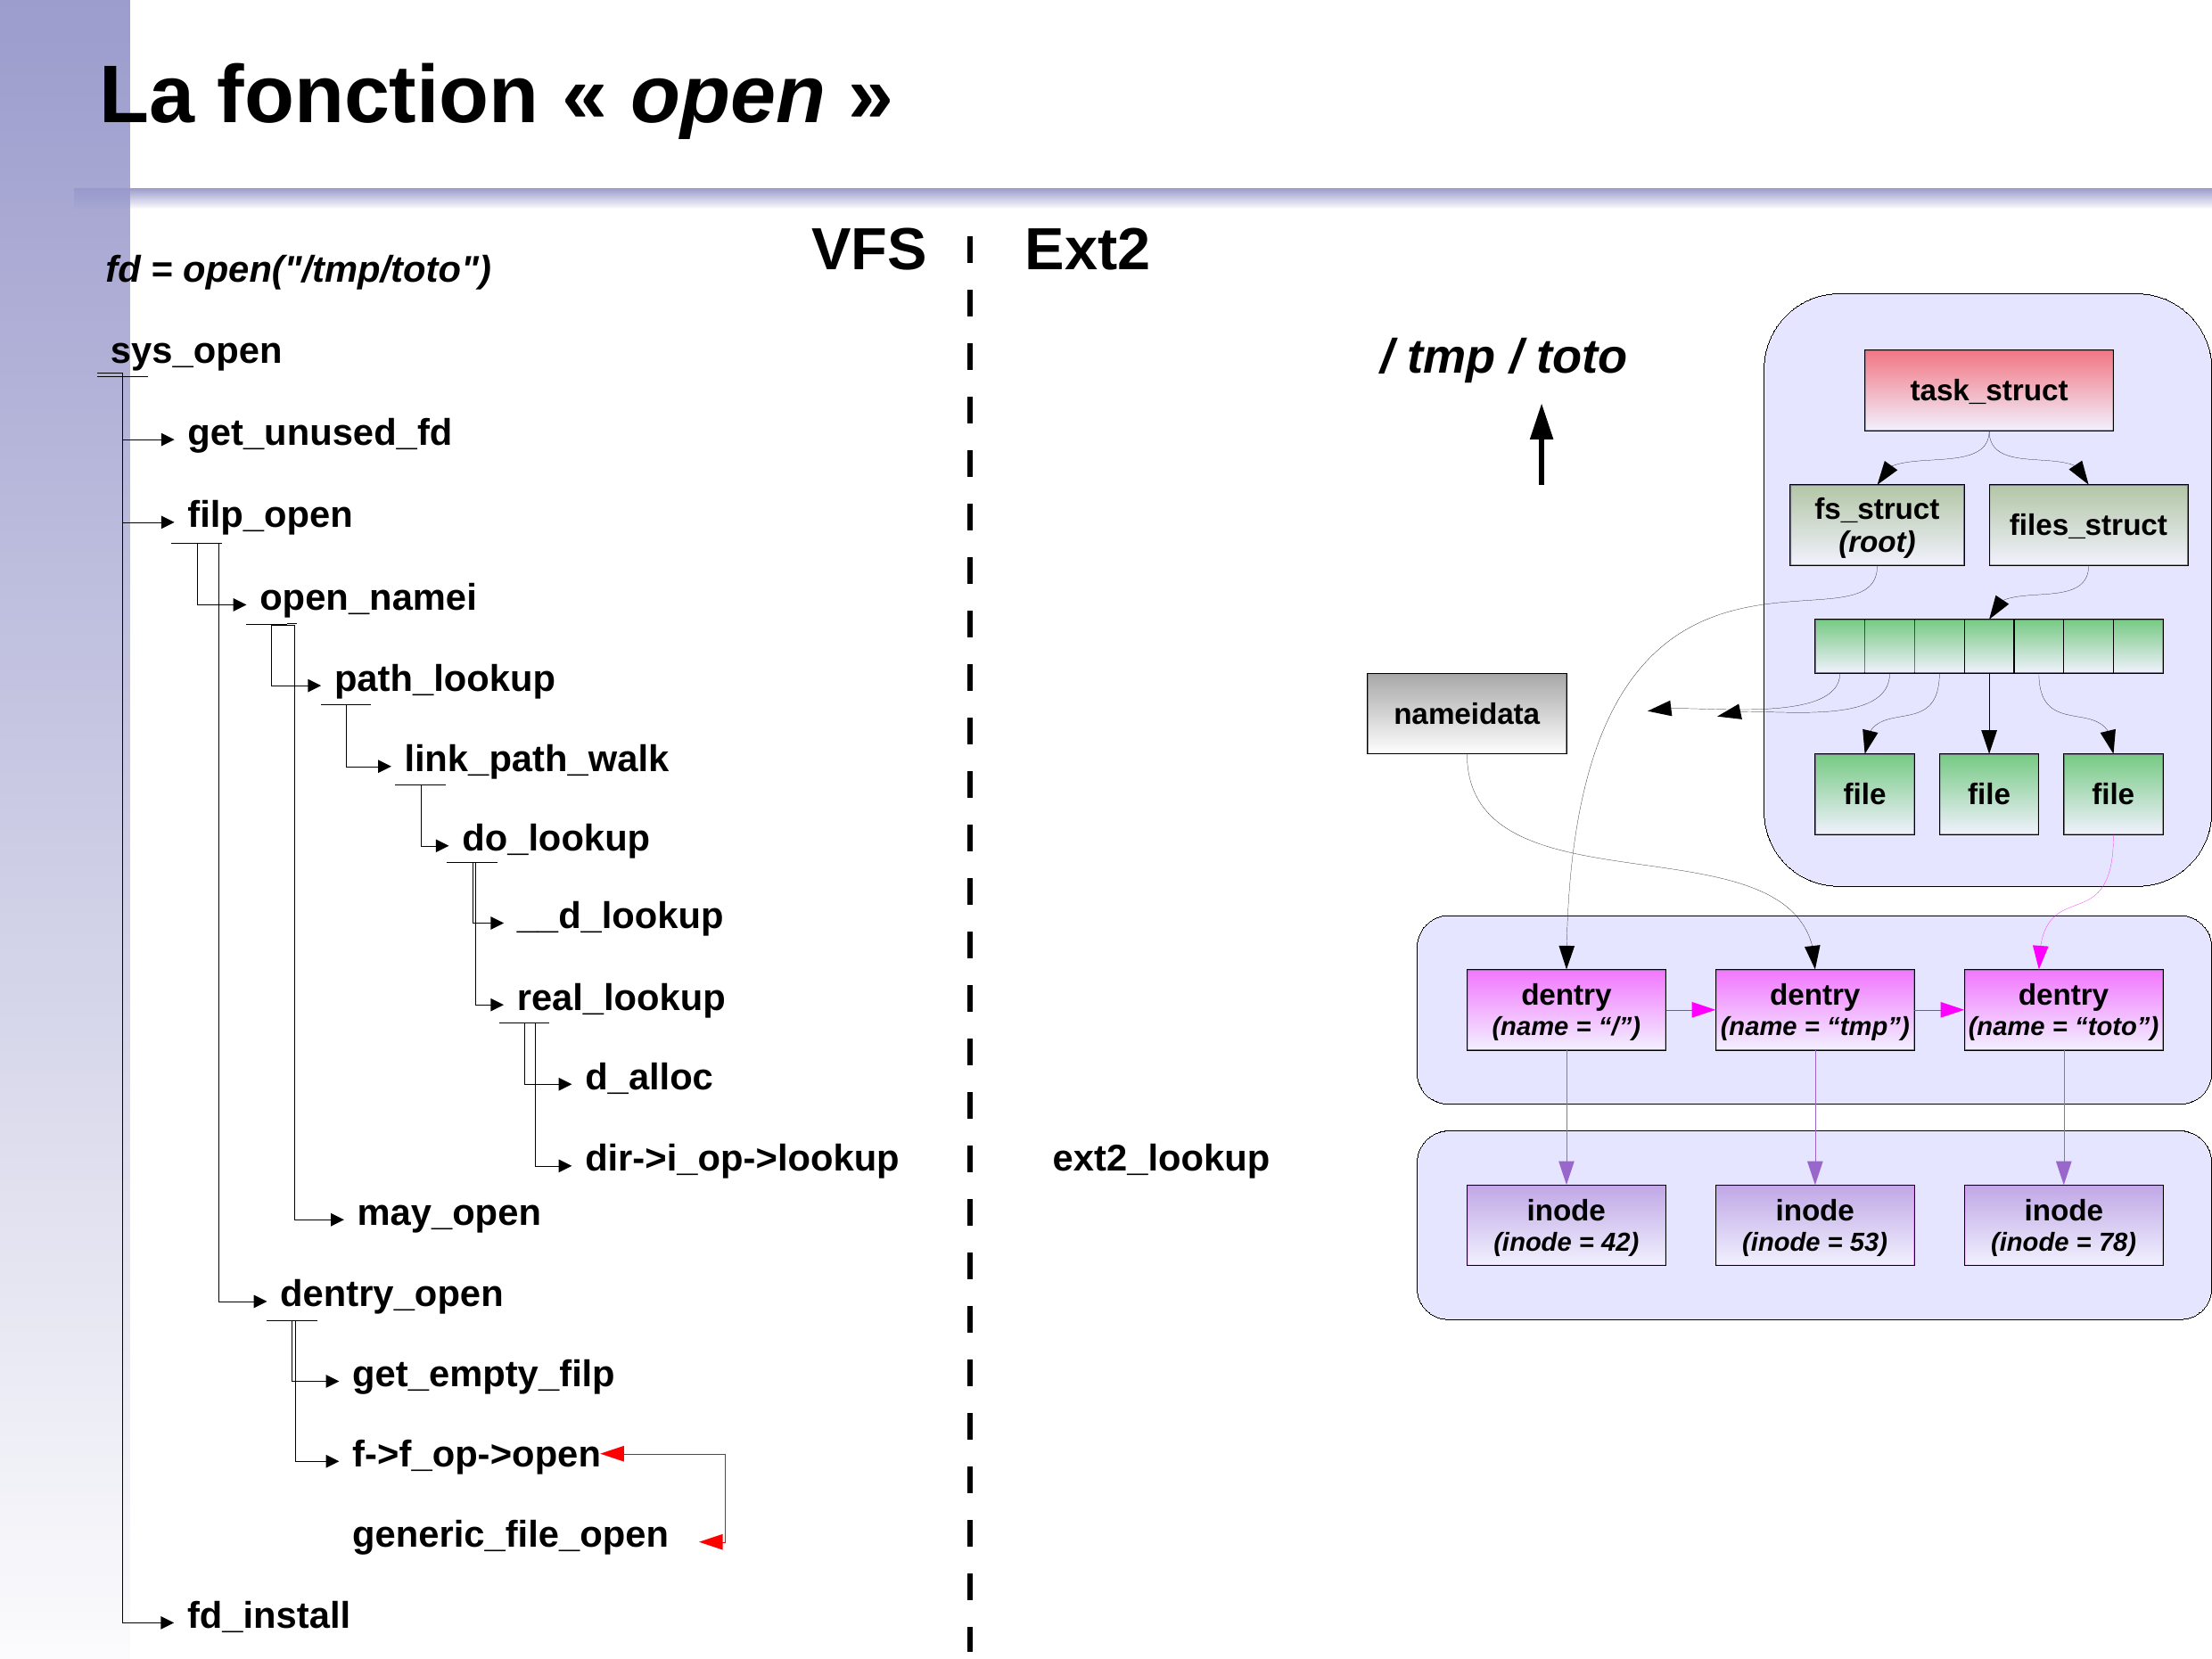

# La fonction « open »
VFS
Ext2
fd = open("/tmp/toto")
sys_open
/ tmp / toto
task_struct
fd_install
get_unused_fd
files_struct
fs_struct
(root)
filp_open
open_namei
dentry_open
path_lookup
may_open
nameidata
link_path_walk
file
file
file
do_lookup
__d_lookup
real_lookup
dentry
(name = “/”)
dentry
(name = “tmp”)
dentry
(name = “toto”)
d_alloc
dir->i_op->lookup
inode
(inode = 78)
 ext2_lookup
inode
(inode = 42)
inode
(inode = 53)
f->f_op->open
get_empty_filp
generic_file_open